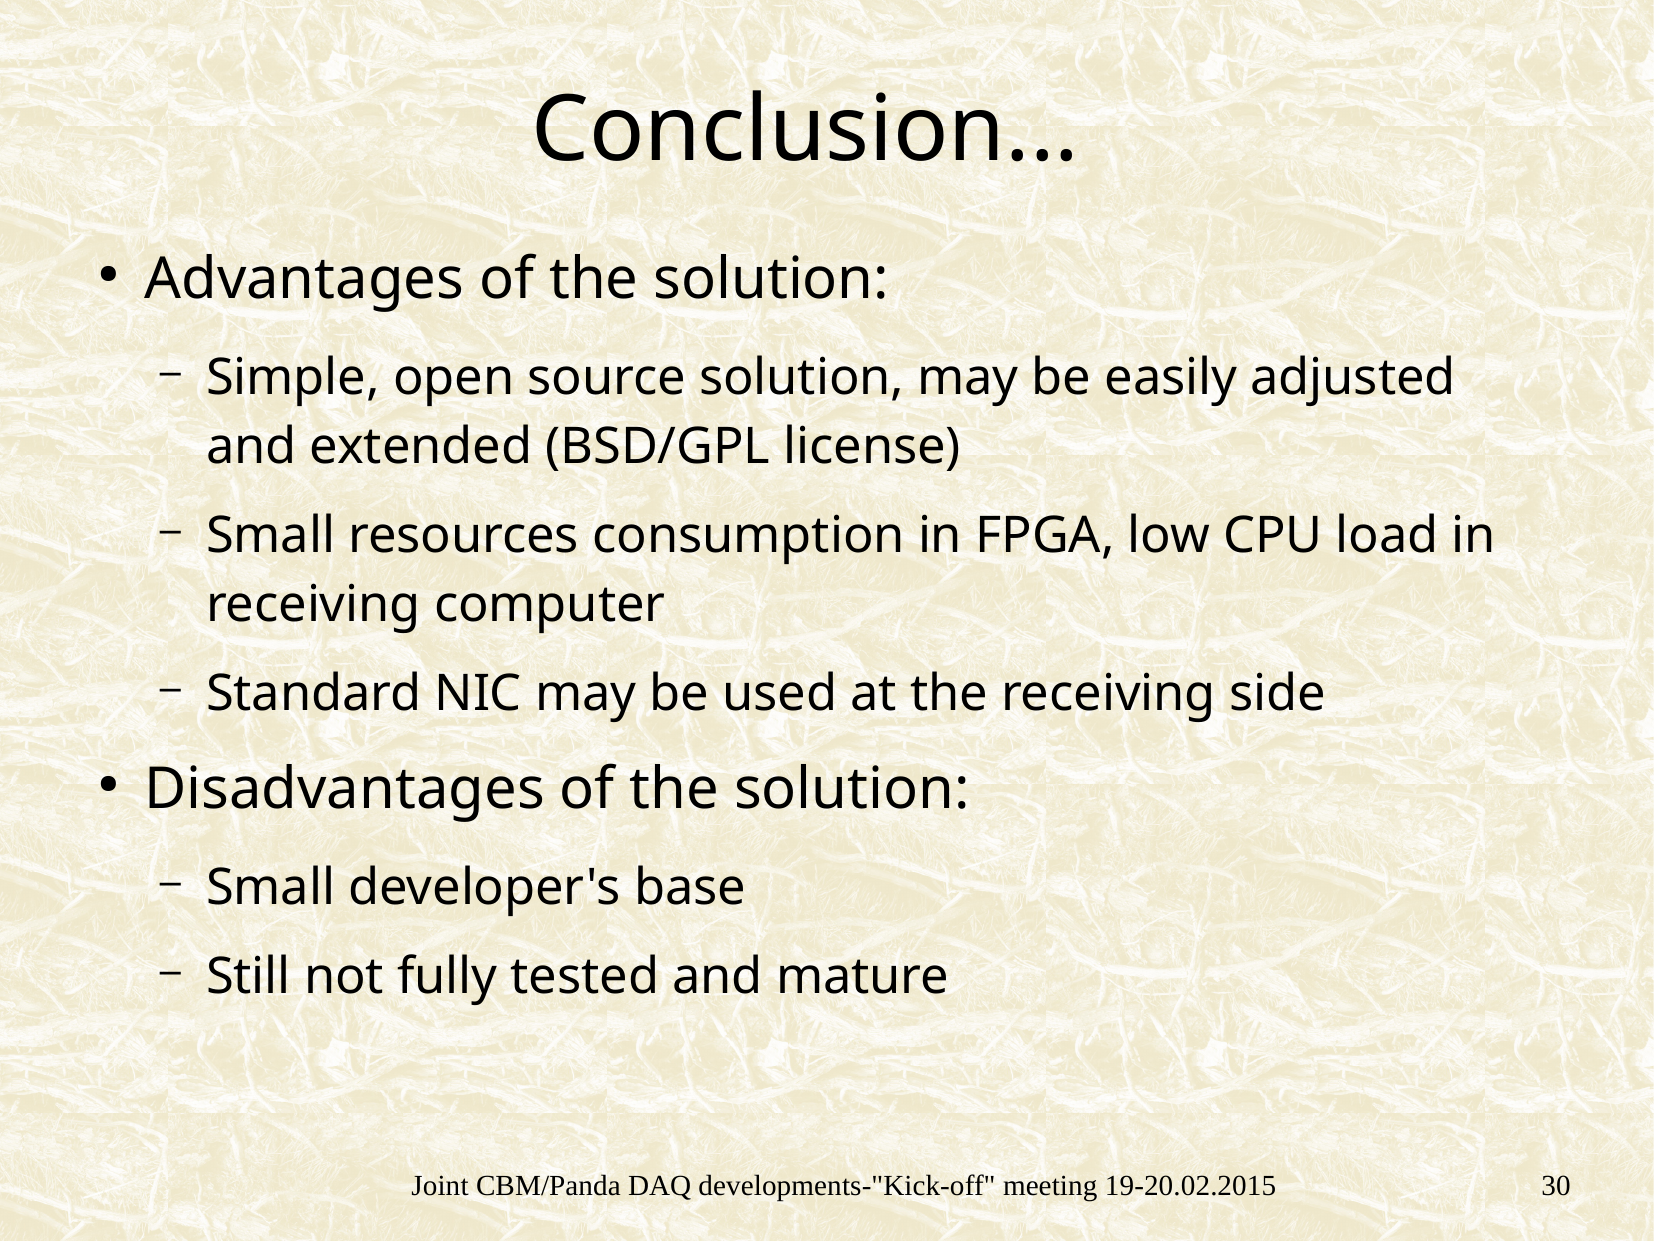

# Conclusion...
Advantages of the solution:
Simple, open source solution, may be easily adjusted and extended (BSD/GPL license)
Small resources consumption in FPGA, low CPU load in receiving computer
Standard NIC may be used at the receiving side
Disadvantages of the solution:
Small developer's base
Still not fully tested and mature
Joint CBM/Panda DAQ developments-"Kick-off" meeting 19-20.02.2015
30